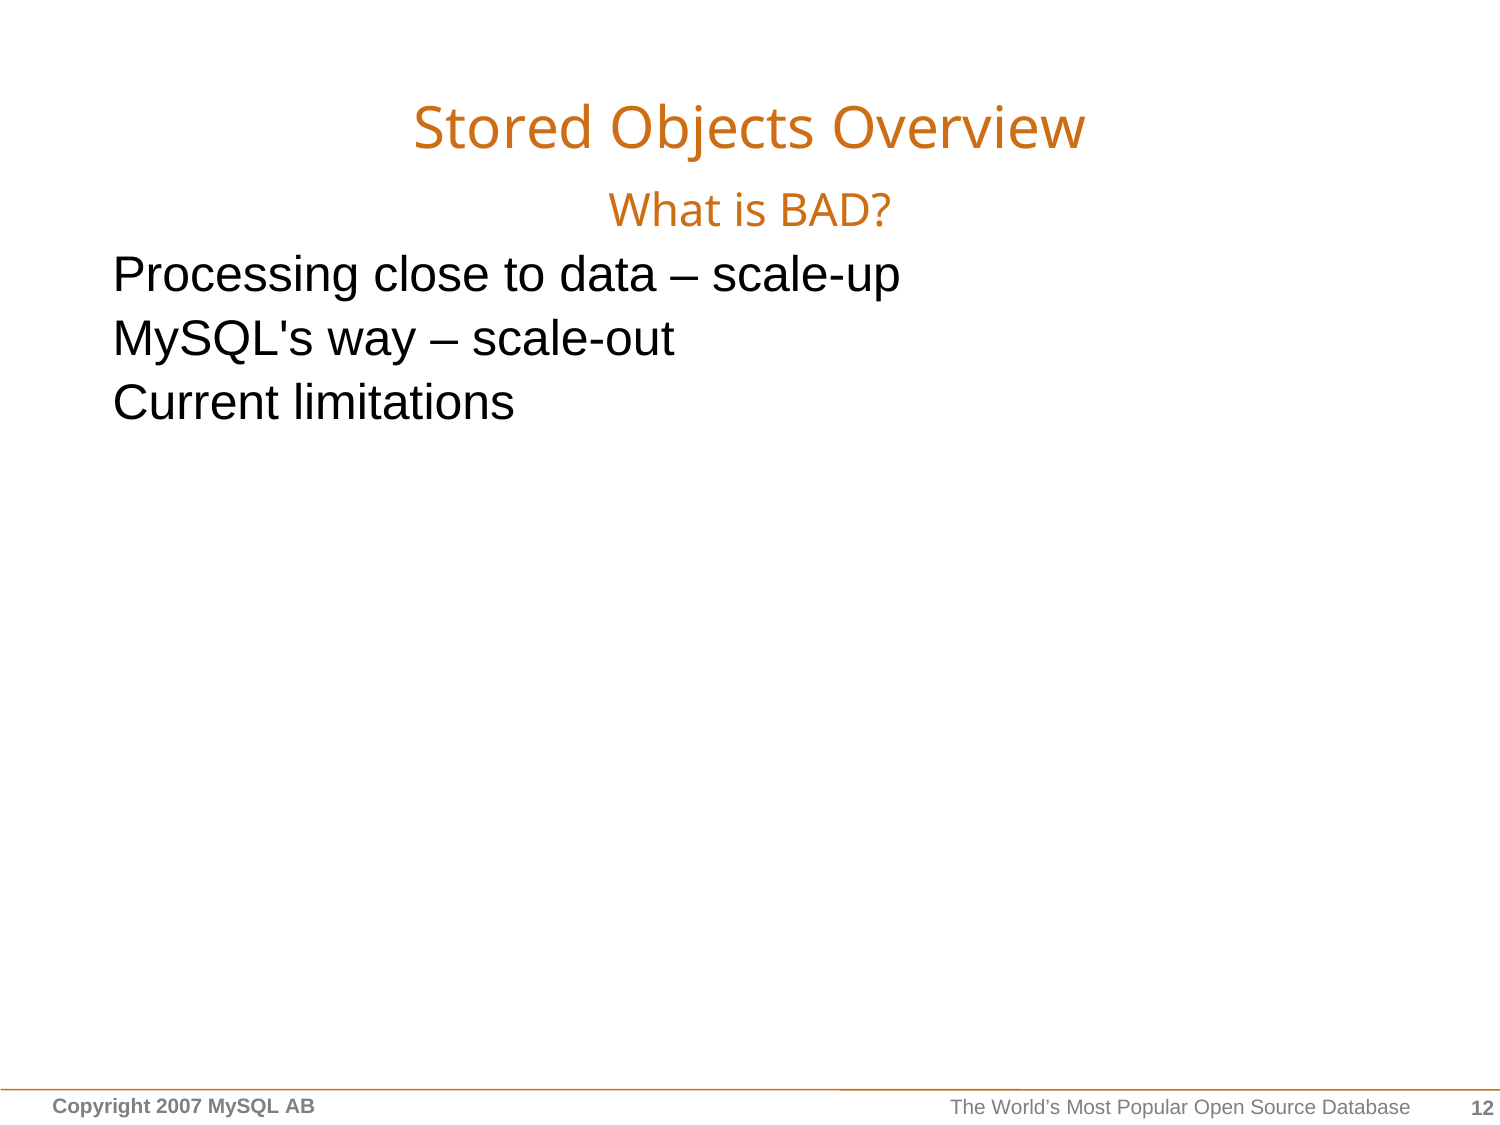

# Stored Objects Overview What is BAD?
Processing close to data – scale-up
MySQL's way – scale-out
Current limitations